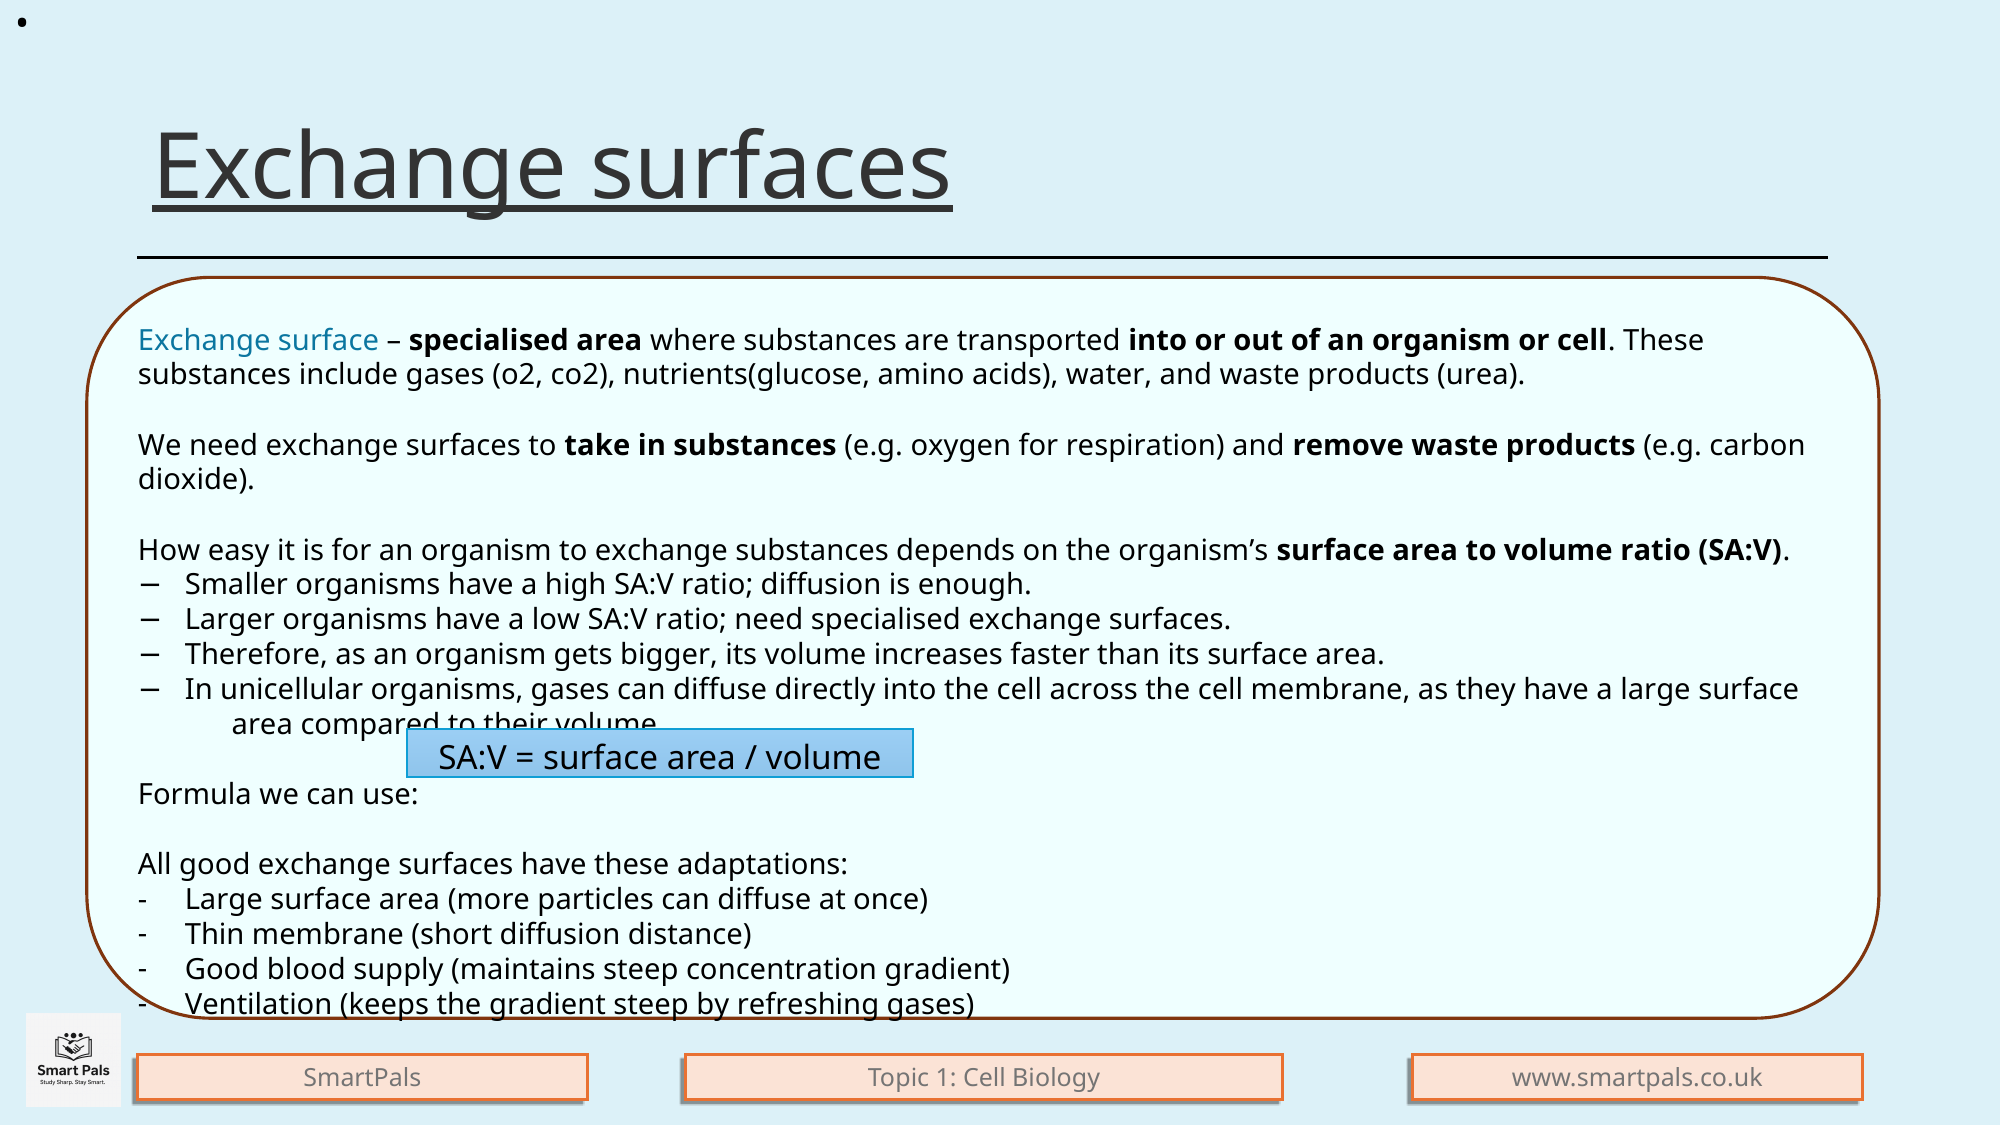

"Therapeutic cloning = NO rejection! Same DNA = happy immune system."
# Exchange surfaces
Exchange surface – specialised area where substances are transported into or out of an organism or cell. These substances include gases (o2, co2), nutrients(glucose, amino acids), water, and waste products (urea).
We need exchange surfaces to take in substances (e.g. oxygen for respiration) and remove waste products (e.g. carbon dioxide).
How easy it is for an organism to exchange substances depends on the organism’s surface area to volume ratio (SA:V).
Smaller organisms have a high SA:V ratio; diffusion is enough.
Larger organisms have a low SA:V ratio; need specialised exchange surfaces.
Therefore, as an organism gets bigger, its volume increases faster than its surface area.
In unicellular organisms, gases can diffuse directly into the cell across the cell membrane, as they have a large surface area compared to their volume
Formula we can use:
All good exchange surfaces have these adaptations:
Large surface area (more particles can diffuse at once)
Thin membrane (short diffusion distance)
Good blood supply (maintains steep concentration gradient)
Ventilation (keeps the gradient steep by refreshing gases)
SA:V = surface area / volume